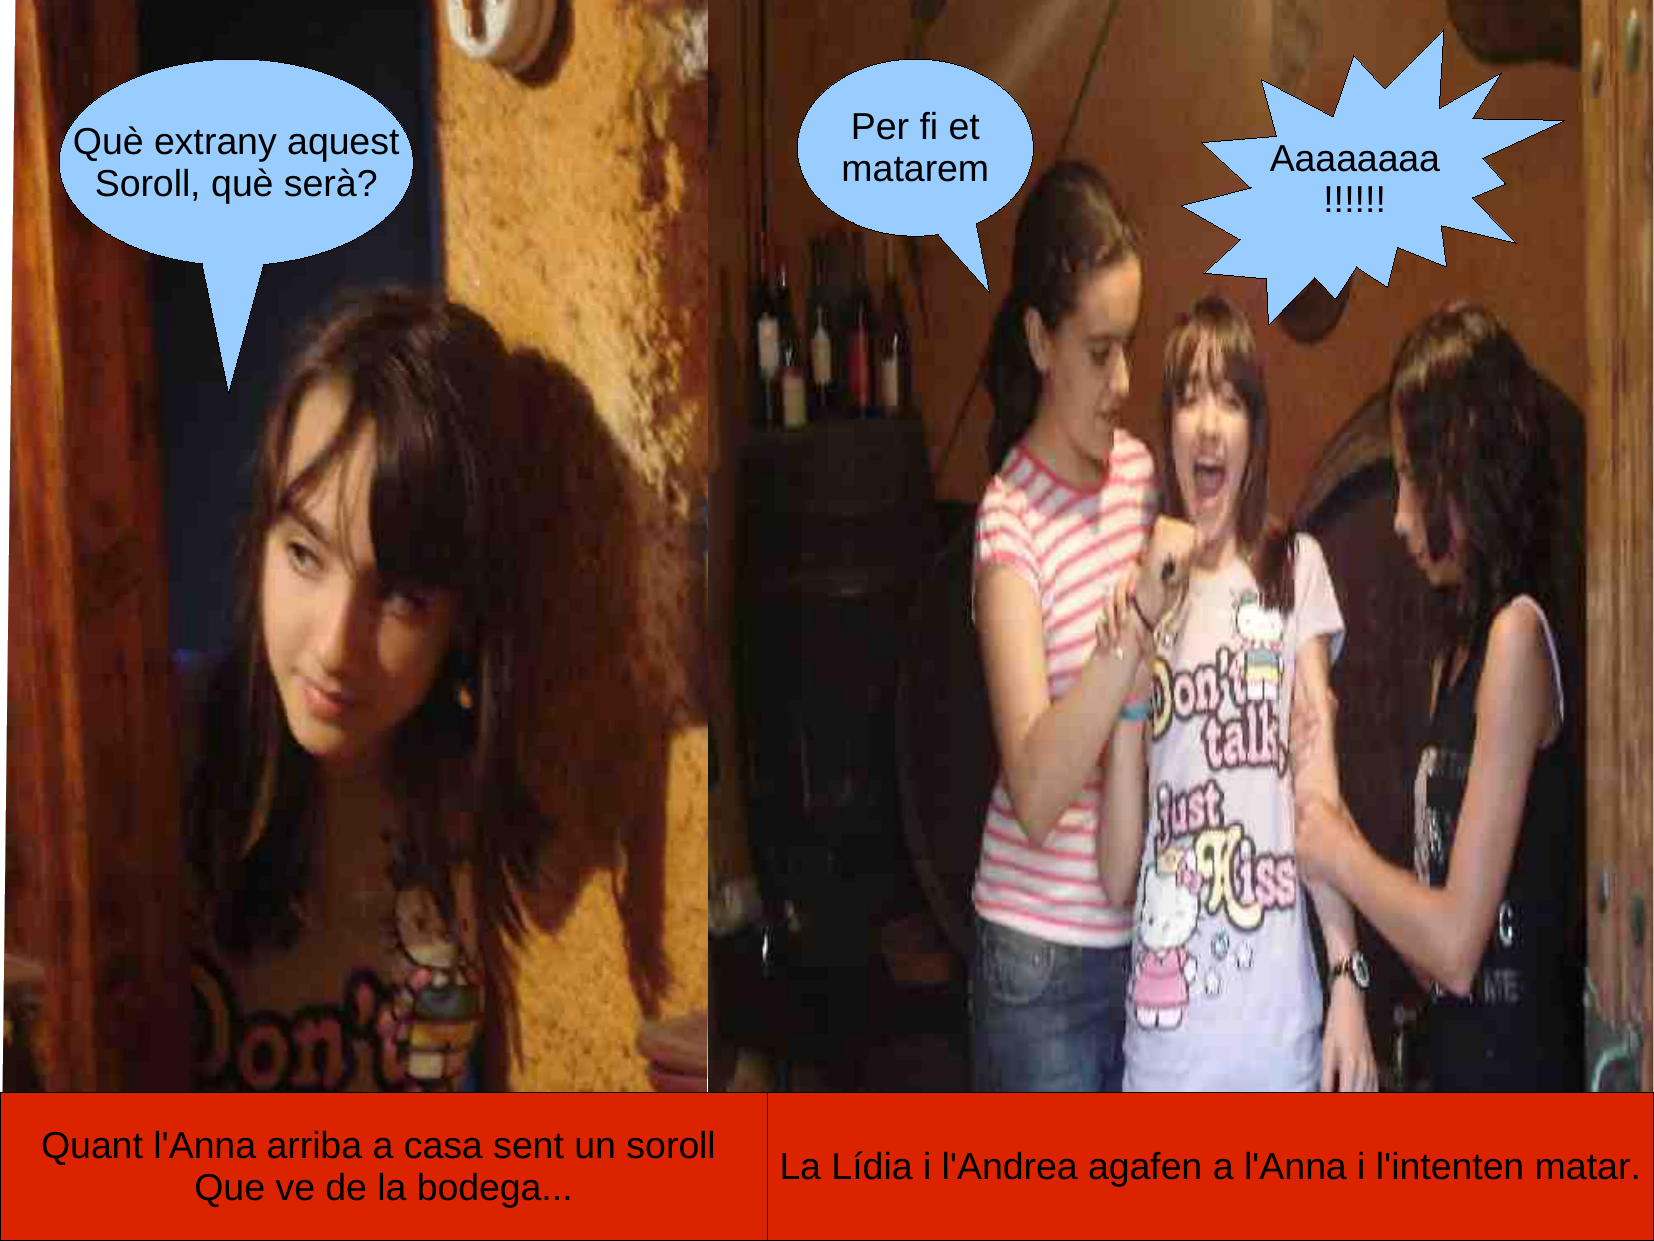

Aaaaaaaa
!!!!!!
Què extrany aquest
Soroll, què serà?
Per fi et
matarem
Quant l'Anna arriba a casa sent un soroll
Que ve de la bodega...
La Lídia i l'Andrea agafen a l'Anna i l'intenten matar.